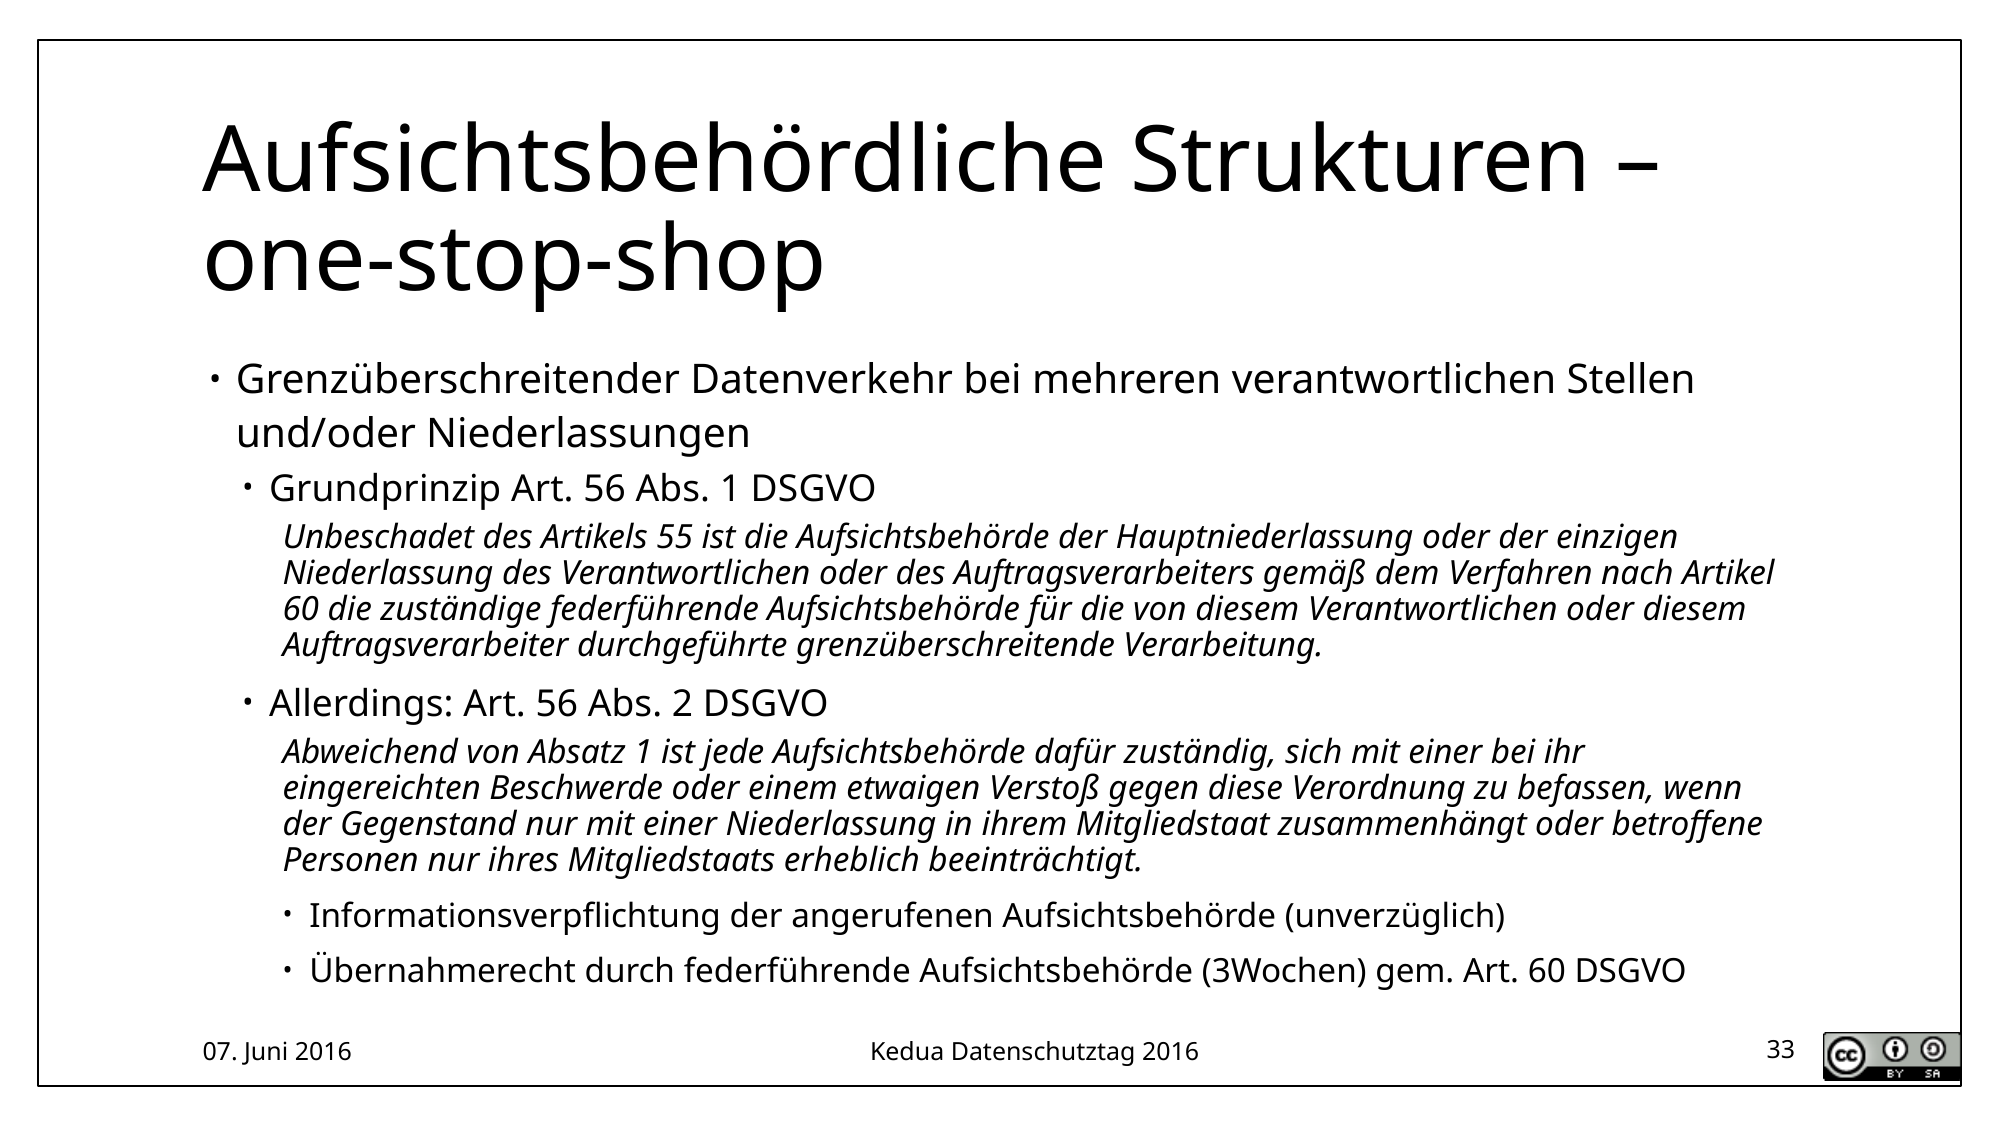

# Aufsichtsbehördliche Strukturen – one-stop-shop
Grenzüberschreitender Datenverkehr bei mehreren verantwortlichen Stellen und/oder Niederlassungen
Grundprinzip Art. 56 Abs. 1 DSGVO
Unbeschadet des Artikels 55 ist die Aufsichtsbehörde der Hauptniederlassung oder der einzigen Niederlassung des Verantwortlichen oder des Auftragsverarbeiters gemäß dem Verfahren nach Artikel 60 die zuständige federführende Aufsichtsbehörde für die von diesem Verantwortlichen oder diesem Auftragsverarbeiter durchgeführte grenzüberschreitende Verarbeitung.
Allerdings: Art. 56 Abs. 2 DSGVO
Abweichend von Absatz 1 ist jede Aufsichtsbehörde dafür zuständig, sich mit einer bei ihr eingereichten Beschwerde oder einem etwaigen Verstoß gegen diese Verordnung zu befassen, wenn der Gegenstand nur mit einer Niederlassung in ihrem Mitgliedstaat zusammenhängt oder betroffene Personen nur ihres Mitgliedstaats erheblich beeinträchtigt.
Informationsverpflichtung der angerufenen Aufsichtsbehörde (unverzüglich)
Übernahmerecht durch federführende Aufsichtsbehörde (3Wochen) gem. Art. 60 DSGVO
07. Juni 2016
Kedua Datenschutztag 2016